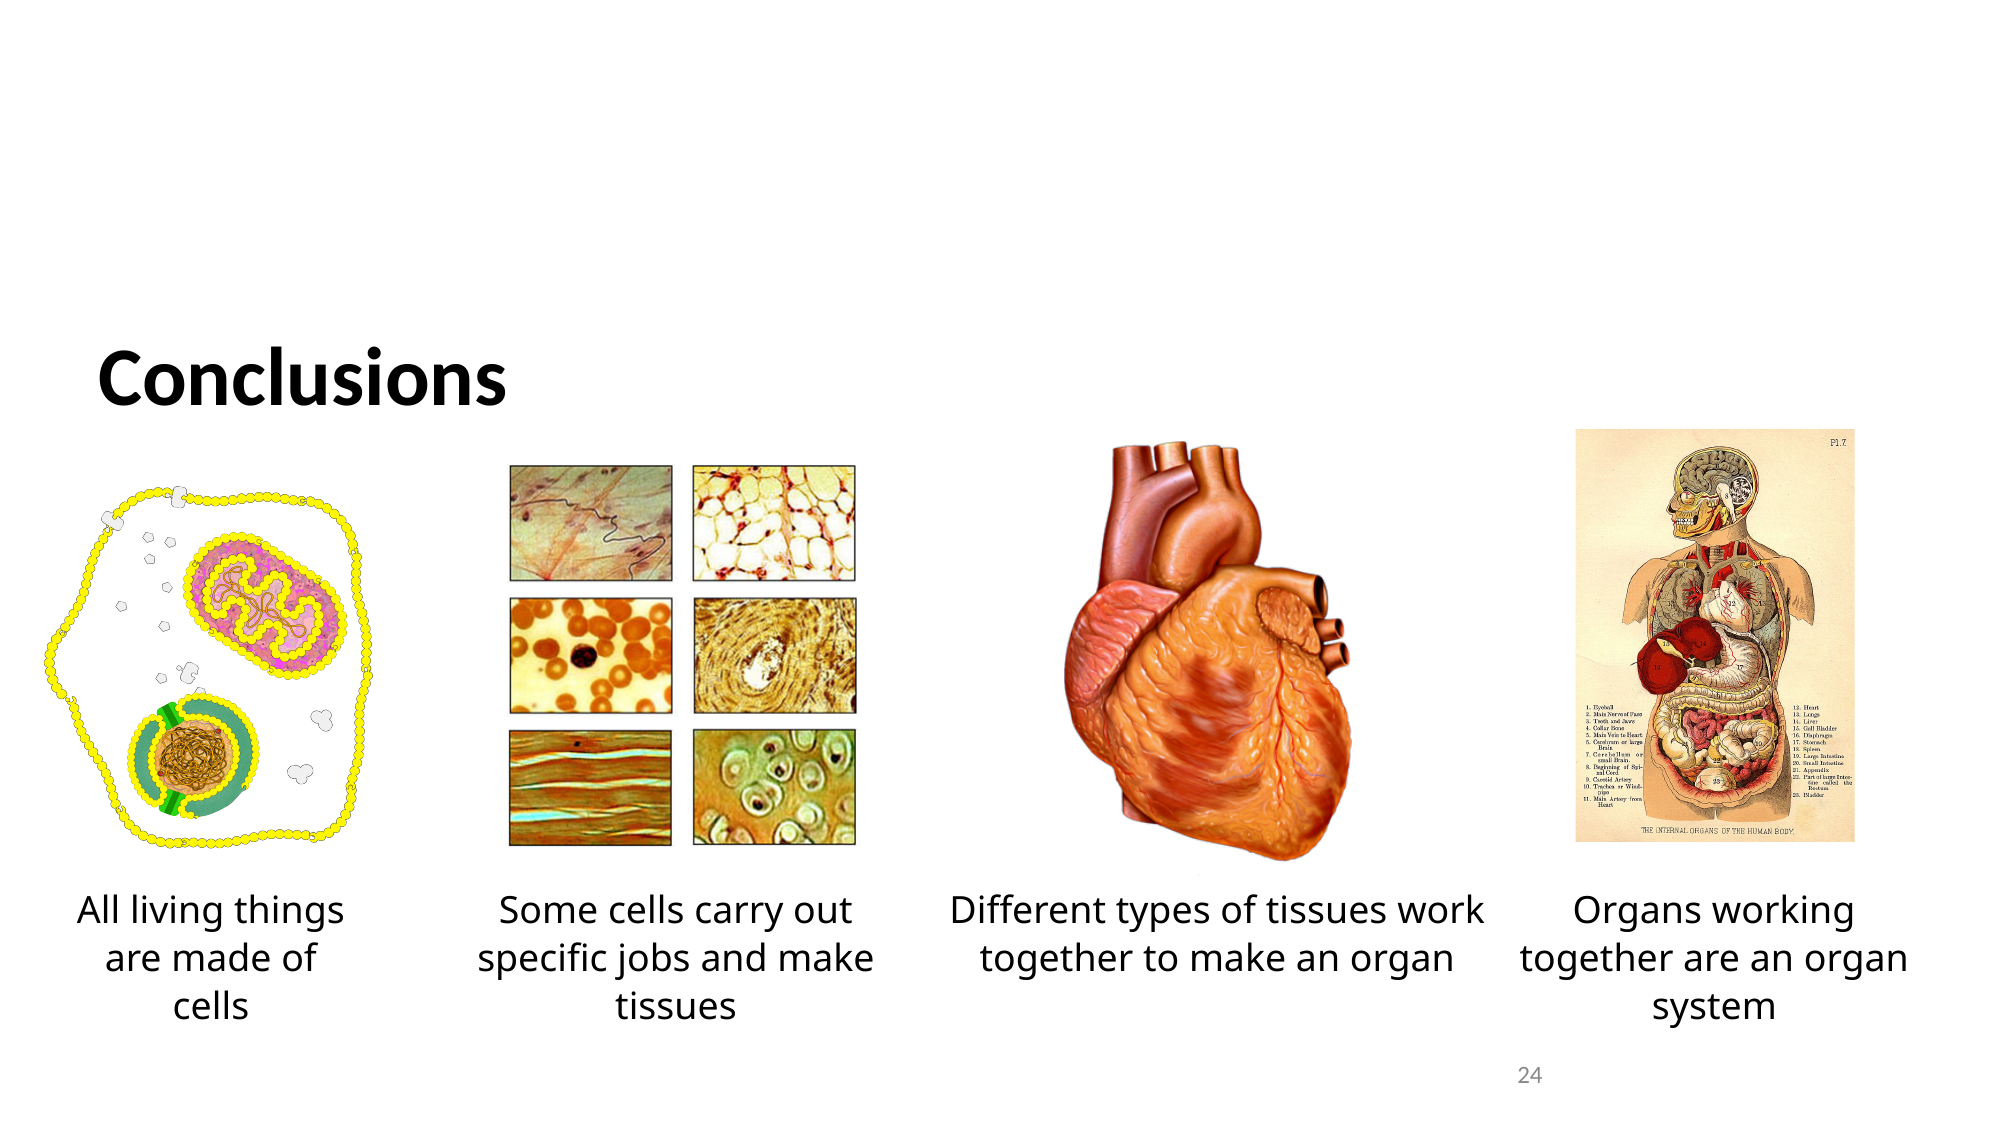

Conclusions
All living things are made of cells
Some cells carry out specific jobs and make tissues
Different types of tissues work together to make an organ
Organs working together are an organ system